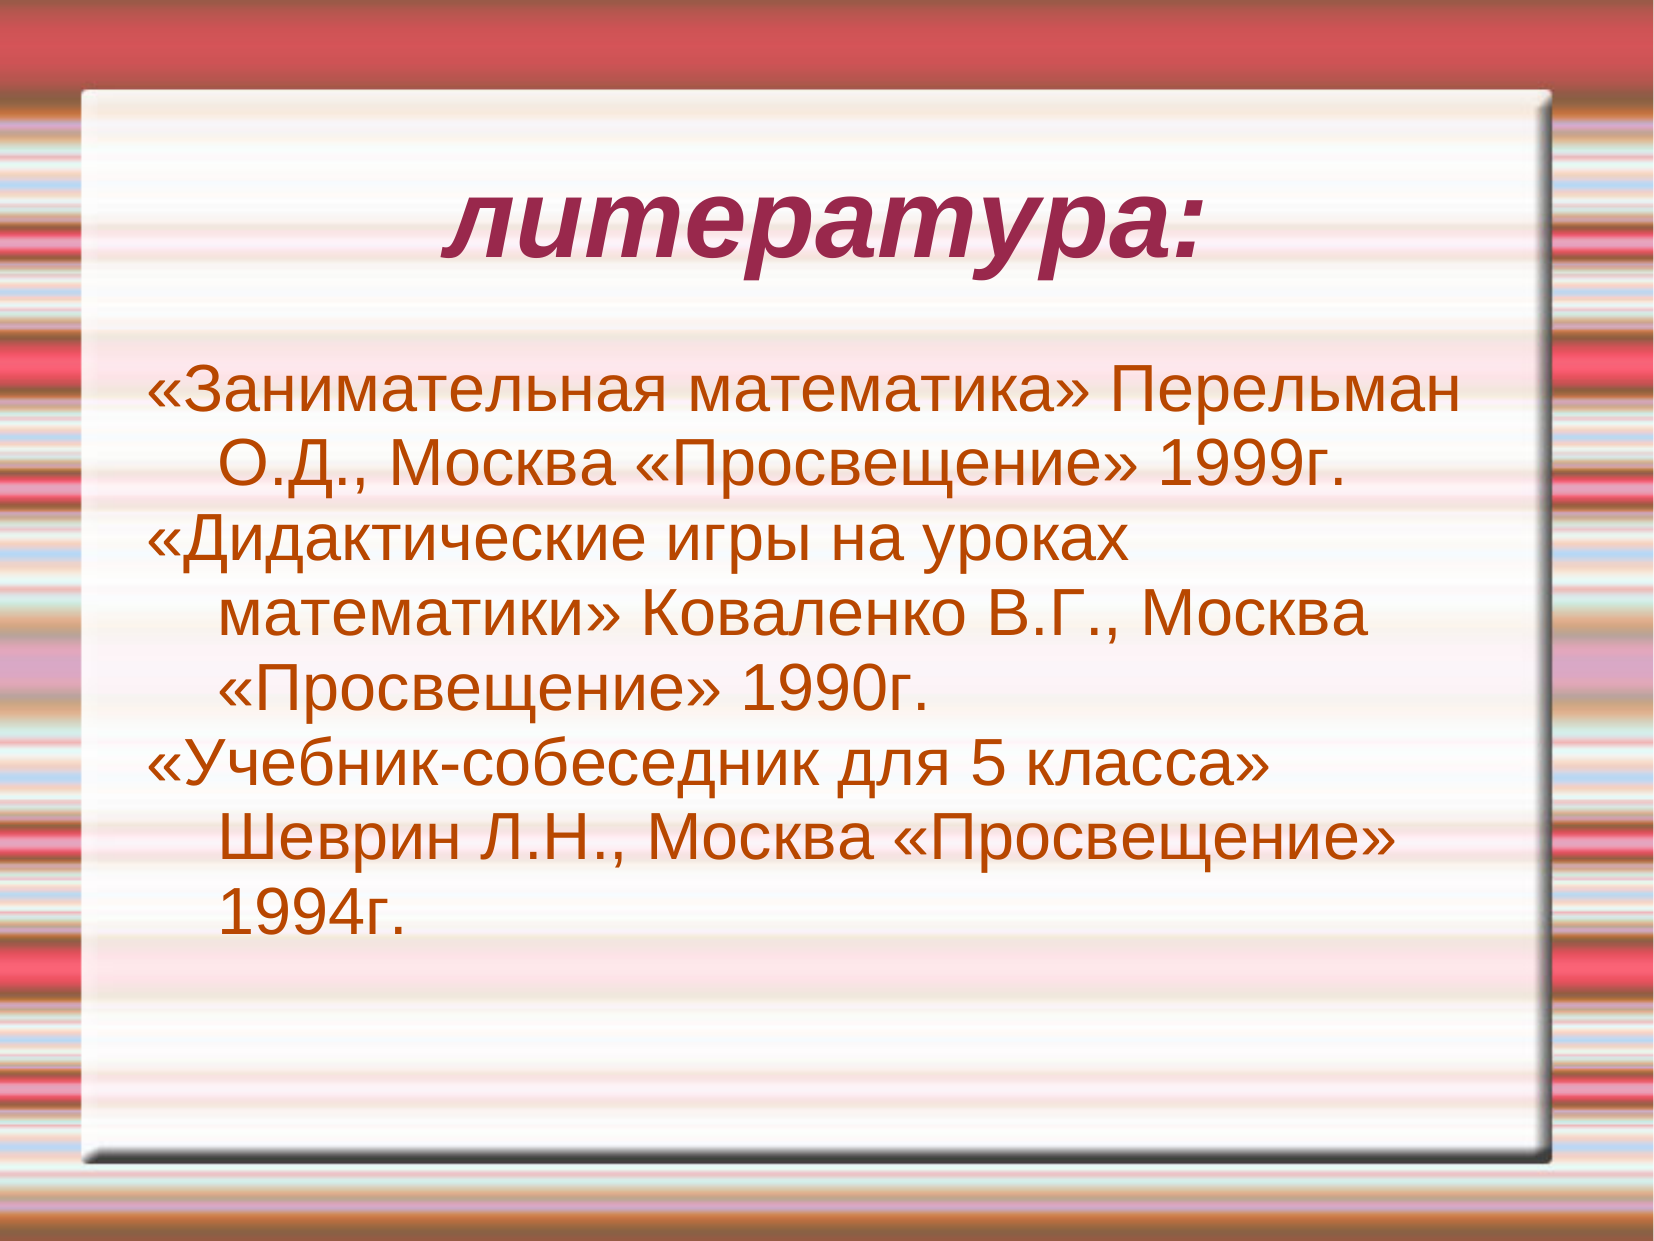

# литература:
«Занимательная математика» Перельман О.Д., Москва «Просвещение» 1999г.
«Дидактические игры на уроках математики» Коваленко В.Г., Москва «Просвещение» 1990г.
«Учебник-собеседник для 5 класса» Шеврин Л.Н., Москва «Просвещение» 1994г.